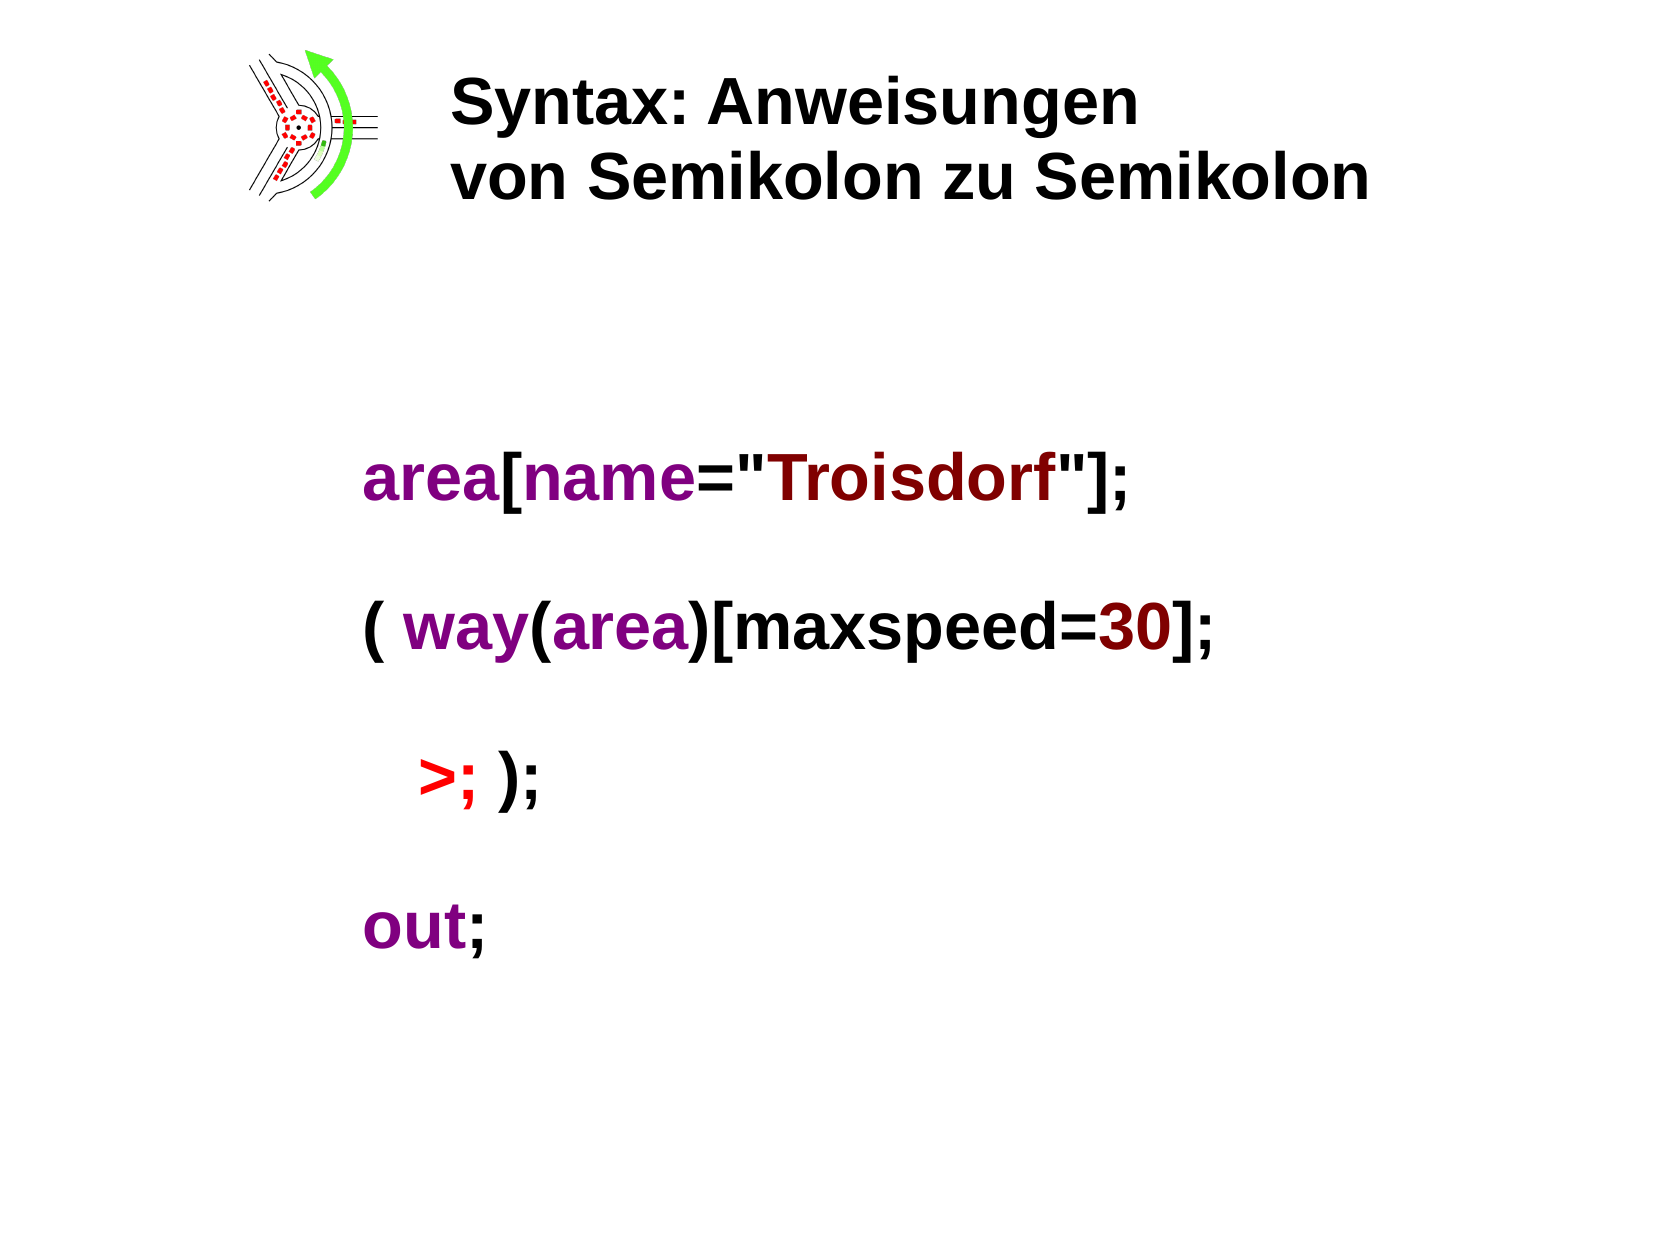

Syntax: Anweisungen
von Semikolon zu Semikolon
area[name="Troisdorf"];
( way(area)[maxspeed=30];
 >; );
out;